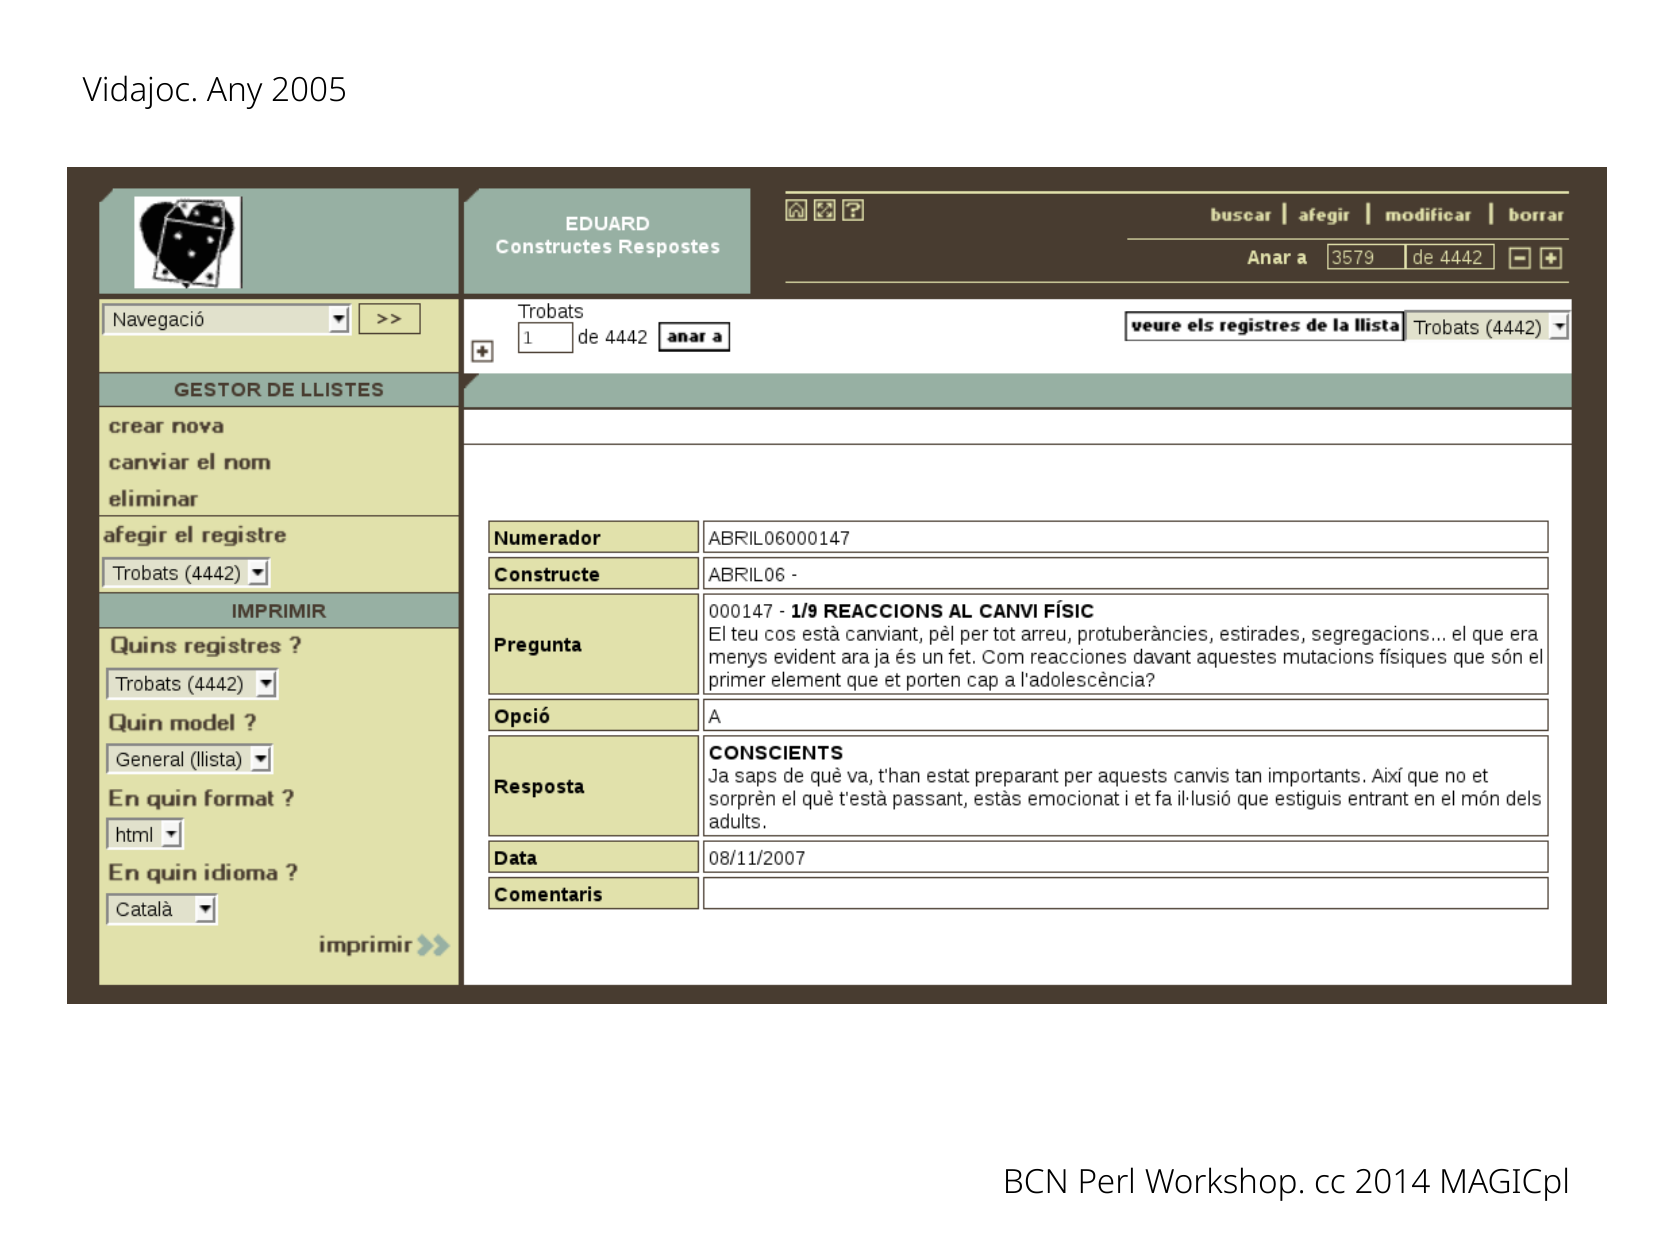

Vidajoc. Any 2005
# BCN Perl Workshop. cc 2014 MAGICpl